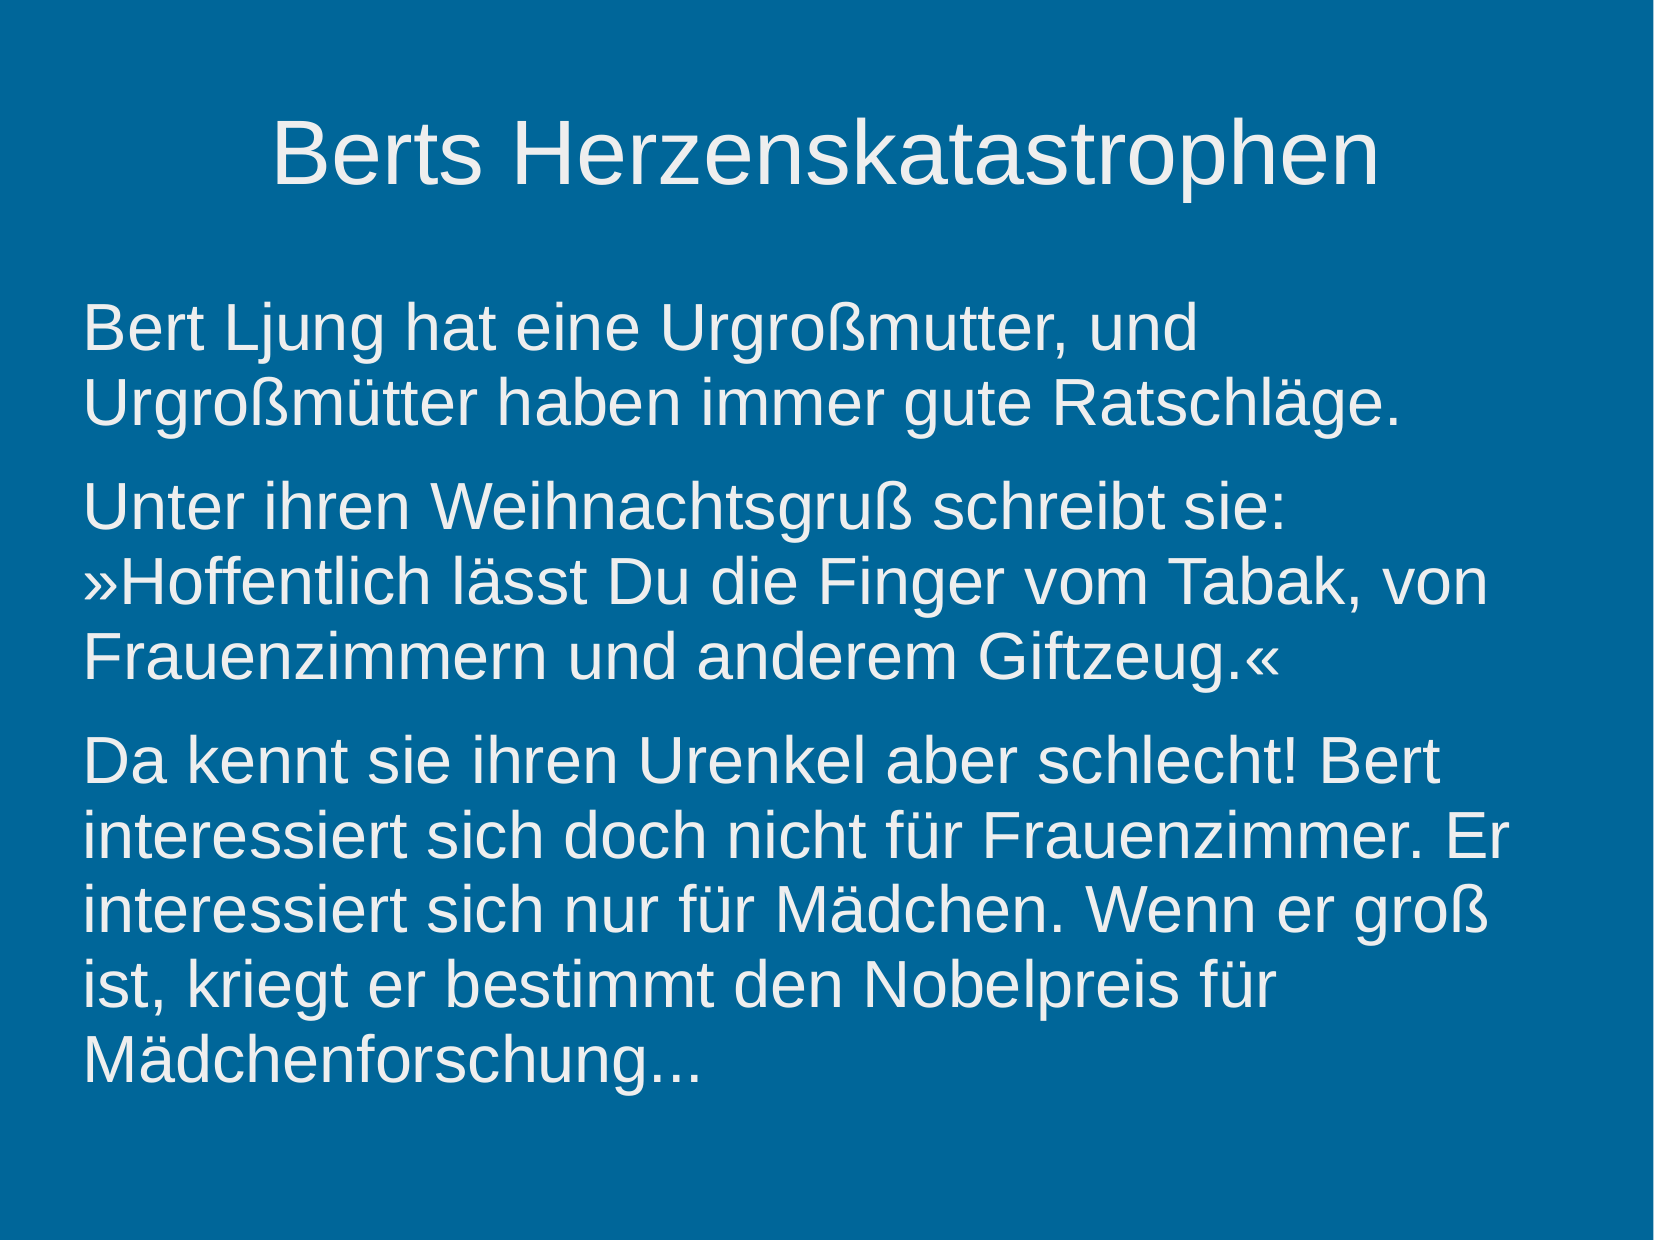

# Berts Herzenskatastrophen
Bert Ljung hat eine Urgroßmutter, und Urgroßmütter haben immer gute Ratschläge.
Unter ihren Weihnachtsgruß schreibt sie: »Hoffentlich lässt Du die Finger vom Tabak, von Frauenzimmern und anderem Giftzeug.«
Da kennt sie ihren Urenkel aber schlecht! Bert interessiert sich doch nicht für Frauenzimmer. Er interessiert sich nur für Mädchen. Wenn er groß ist, kriegt er bestimmt den Nobelpreis für Mädchenforschung...